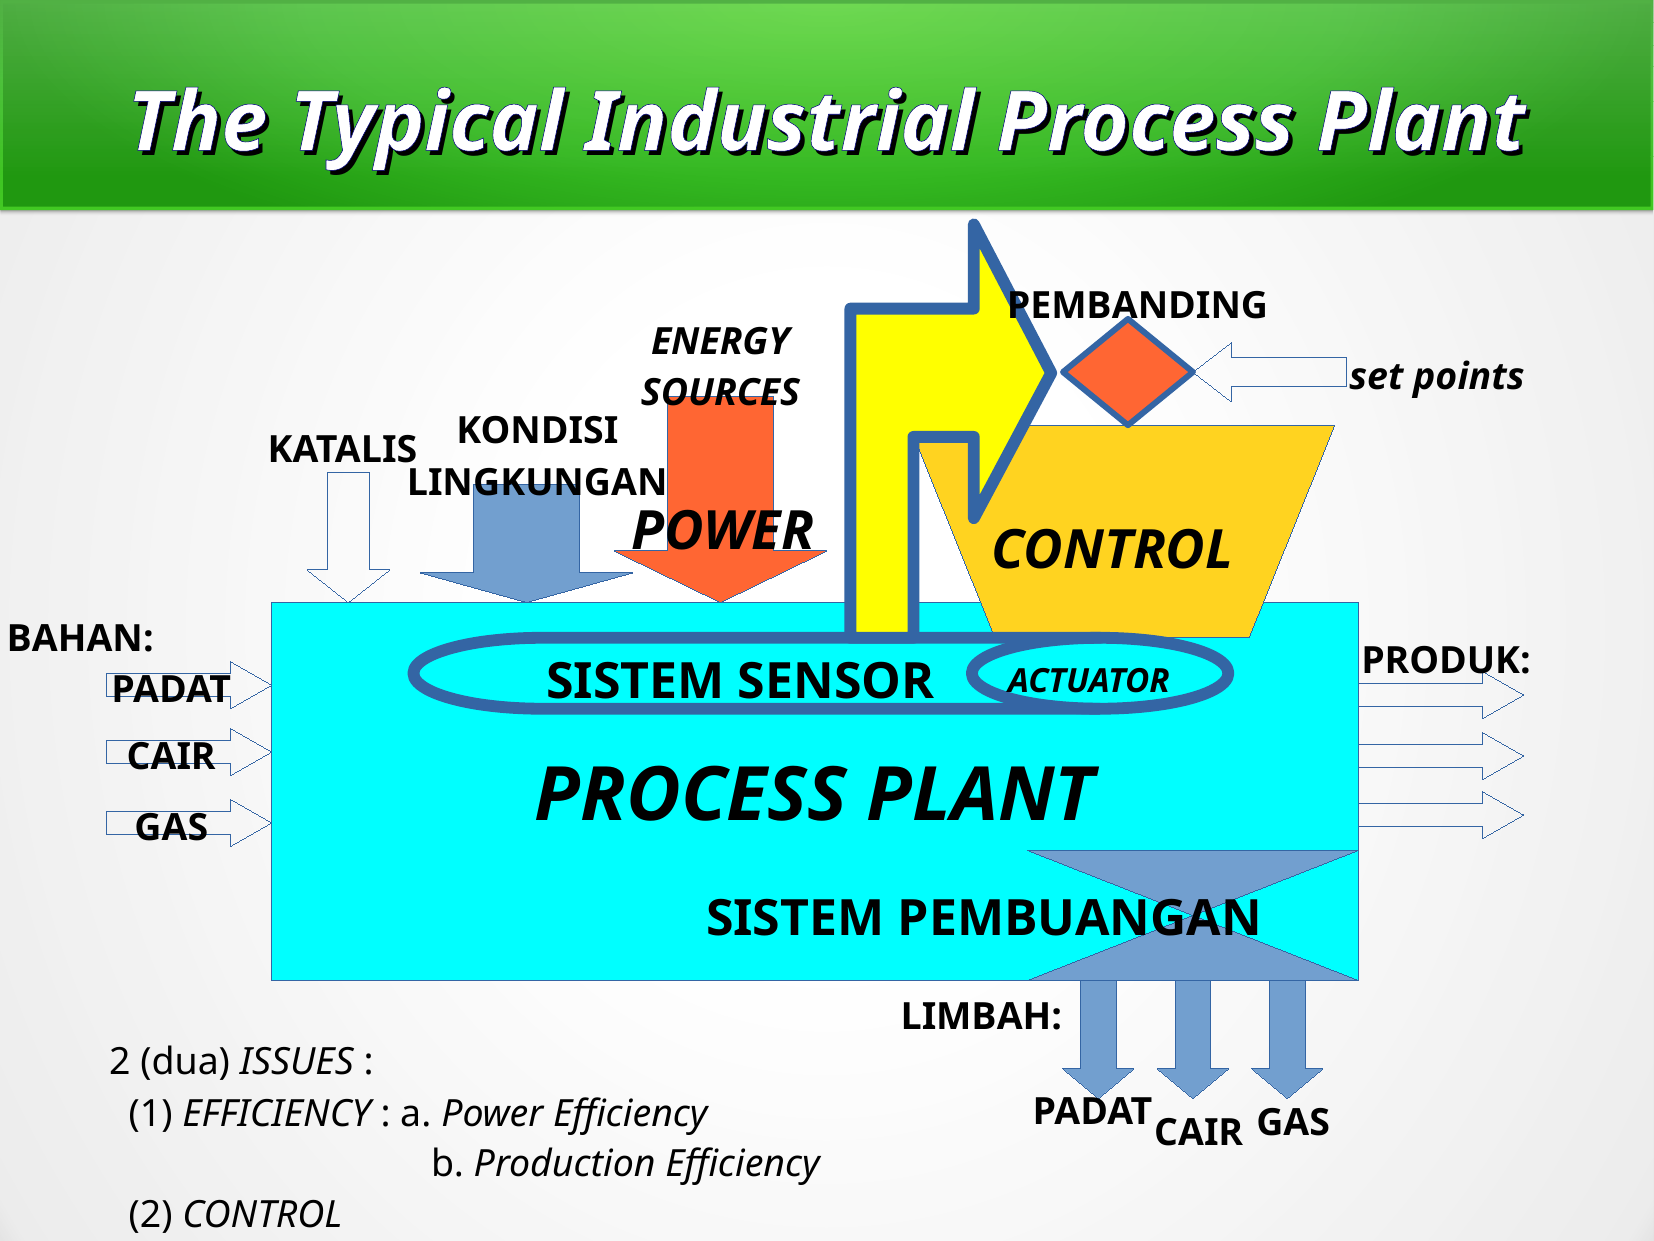

# The Typical Industrial Process Plant
PEMBANDING
ENERGY SOURCES
set points
KONDISI
LINGKUNGAN
KATALIS
POWER
CONTROL
PROCESS PLANT
BAHAN:
PRODUK:
SISTEM SENSOR
ACTUATOR
PADAT
CAIR
GAS
SISTEM PEMBUANGAN
LIMBAH:
2 (dua) ISSUES :
 (1) EFFICIENCY : a. Power Efficiency
 b. Production Efficiency
 (2) CONTROL
PADAT
GAS
CAIR